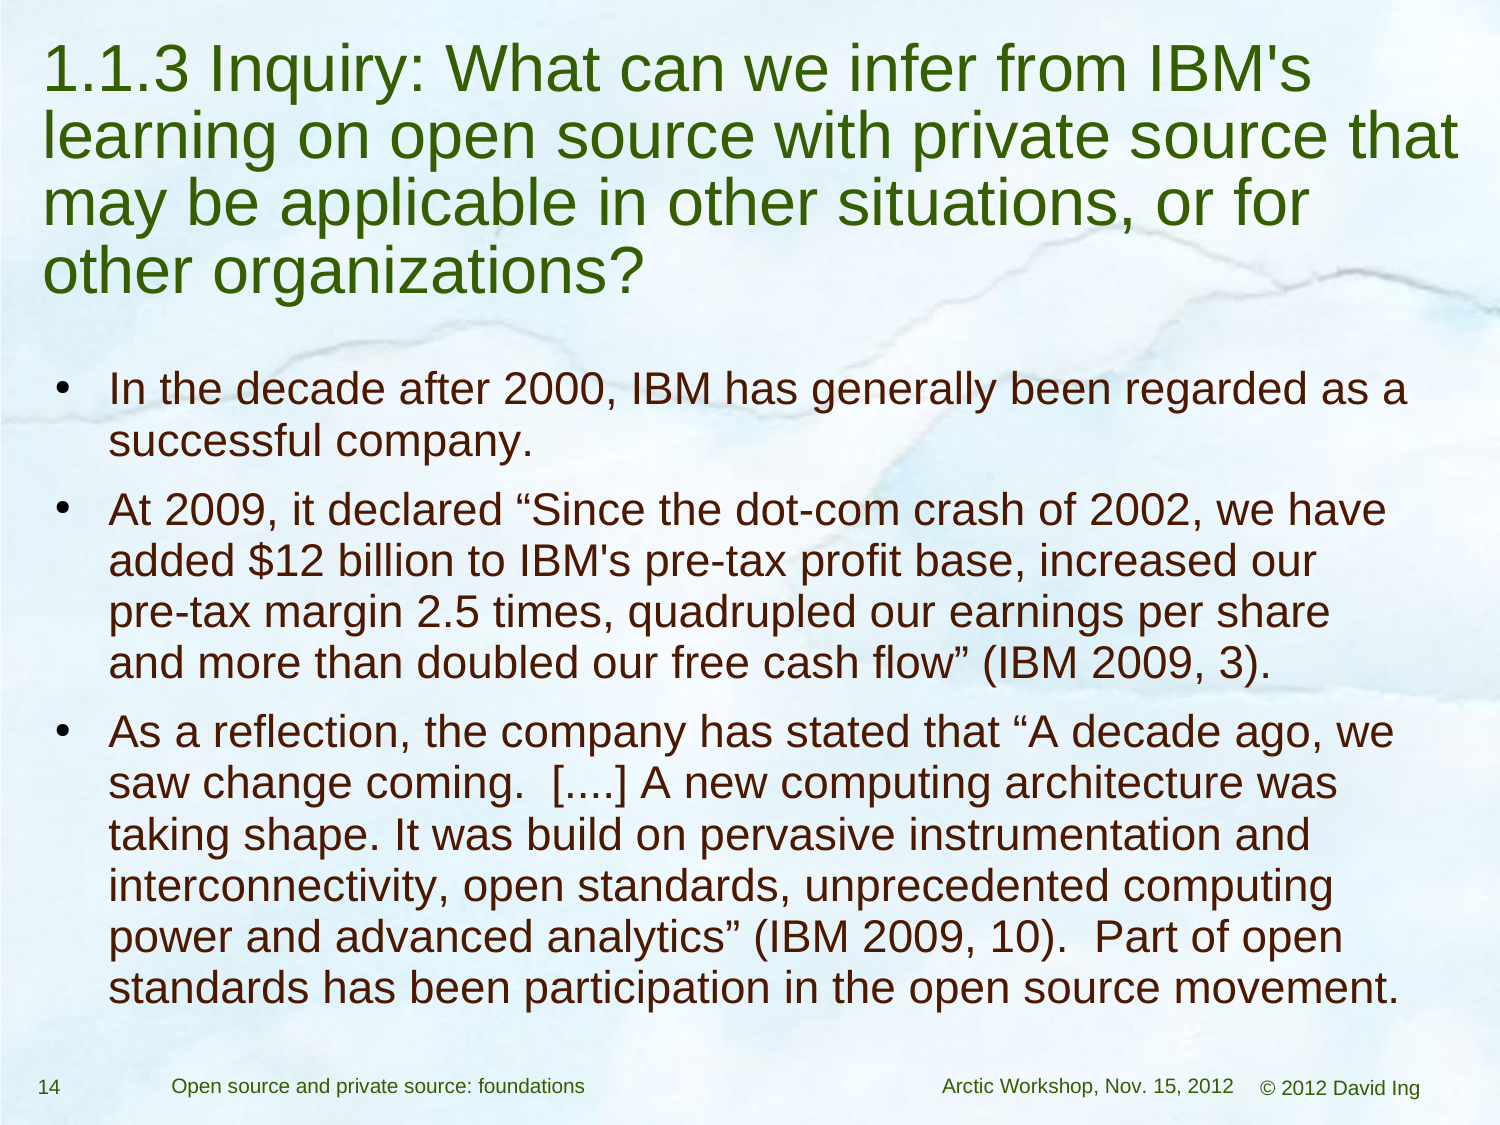

# 1.1.3 Inquiry: What can we infer from IBM's learning on open source with private source that may be applicable in other situations, or for other organizations?
In the decade after 2000, IBM has generally been regarded as a successful company.
At 2009, it declared “Since the dot-com crash of 2002, we have added $12 billion to IBM's pre-tax profit base, increased our pre-tax margin 2.5 times, quadrupled our earnings per share and more than doubled our free cash flow” (IBM 2009, 3).
As a reflection, the company has stated that “A decade ago, we saw change coming. [....] A new computing architecture was taking shape. It was build on pervasive instrumentation and interconnectivity, open standards, unprecedented computing power and advanced analytics” (IBM 2009, 10). Part of open standards has been participation in the open source movement.
Open source and private source: foundations
Arctic Workshop, Nov. 15, 2012
14